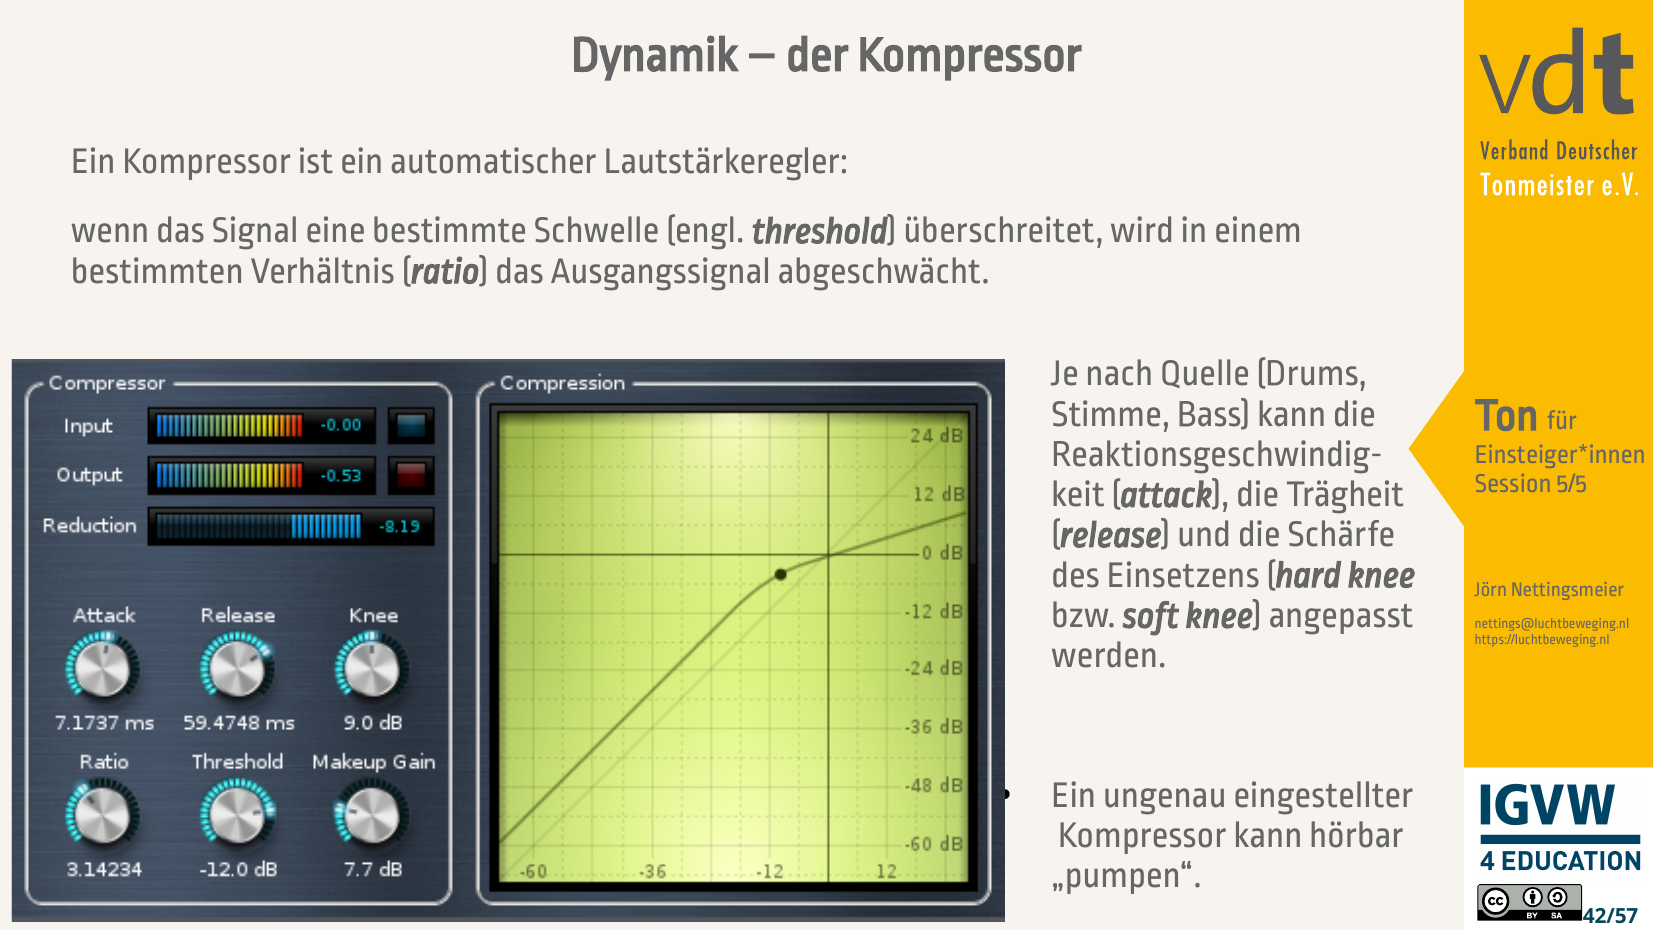

# Dynamik – der Kompressor
Ein Kompressor ist ein automatischer Lautstärkeregler:
wenn das Signal eine bestimmte Schwelle (engl. threshold) überschreitet, wird in einem bestimmten Verhältnis (ratio) das Ausgangssignal abgeschwächt.
Je nach Quelle (Drums, Stimme, Bass) kann die Reaktionsgeschwindig-keit (attack), die Trägheit (release) und die Schärfe des Einsetzens (hard knee bzw. soft knee) angepasst werden.
Ein ungenau eingestellter Kompressor kann hörbar „pumpen“.